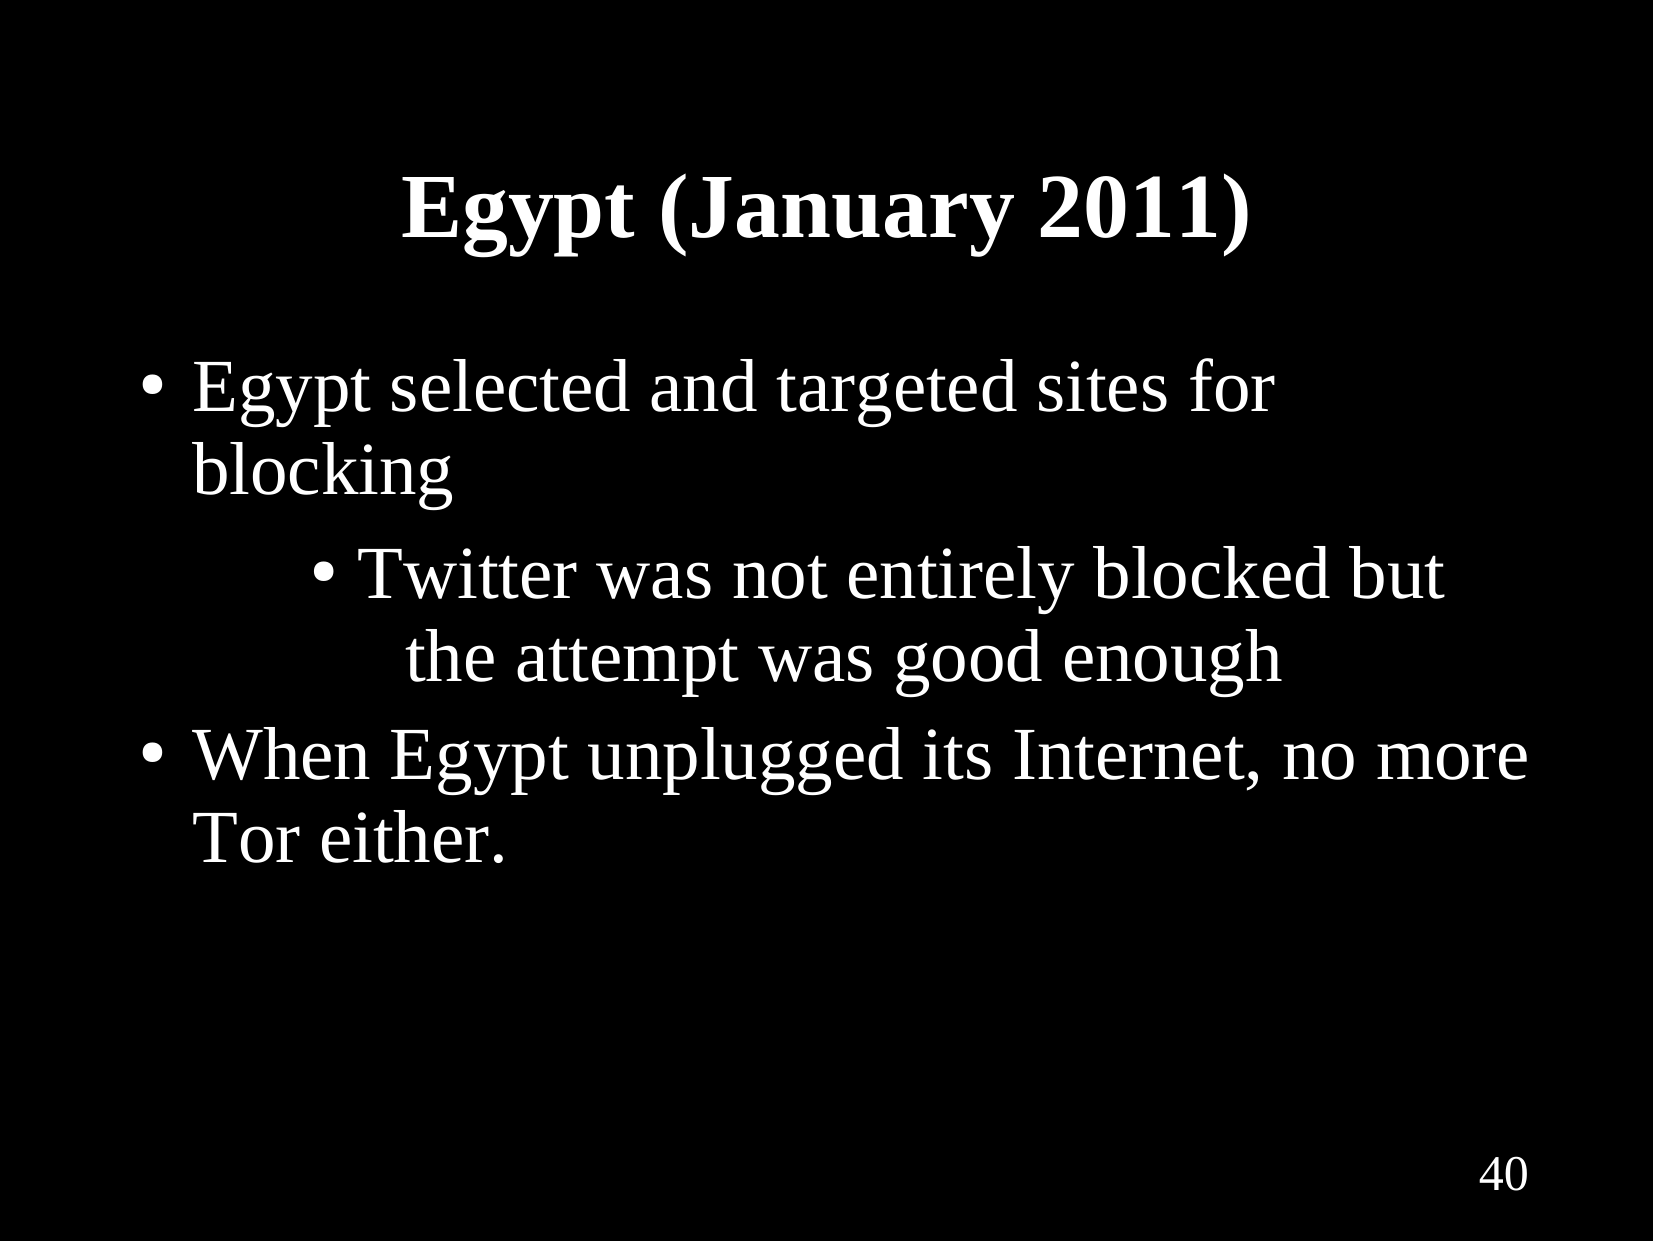

# Egypt (January 2011)
Egypt selected and targeted sites for blocking
Twitter was not entirely blocked but the attempt was good enough
When Egypt unplugged its Internet, no more Tor either.